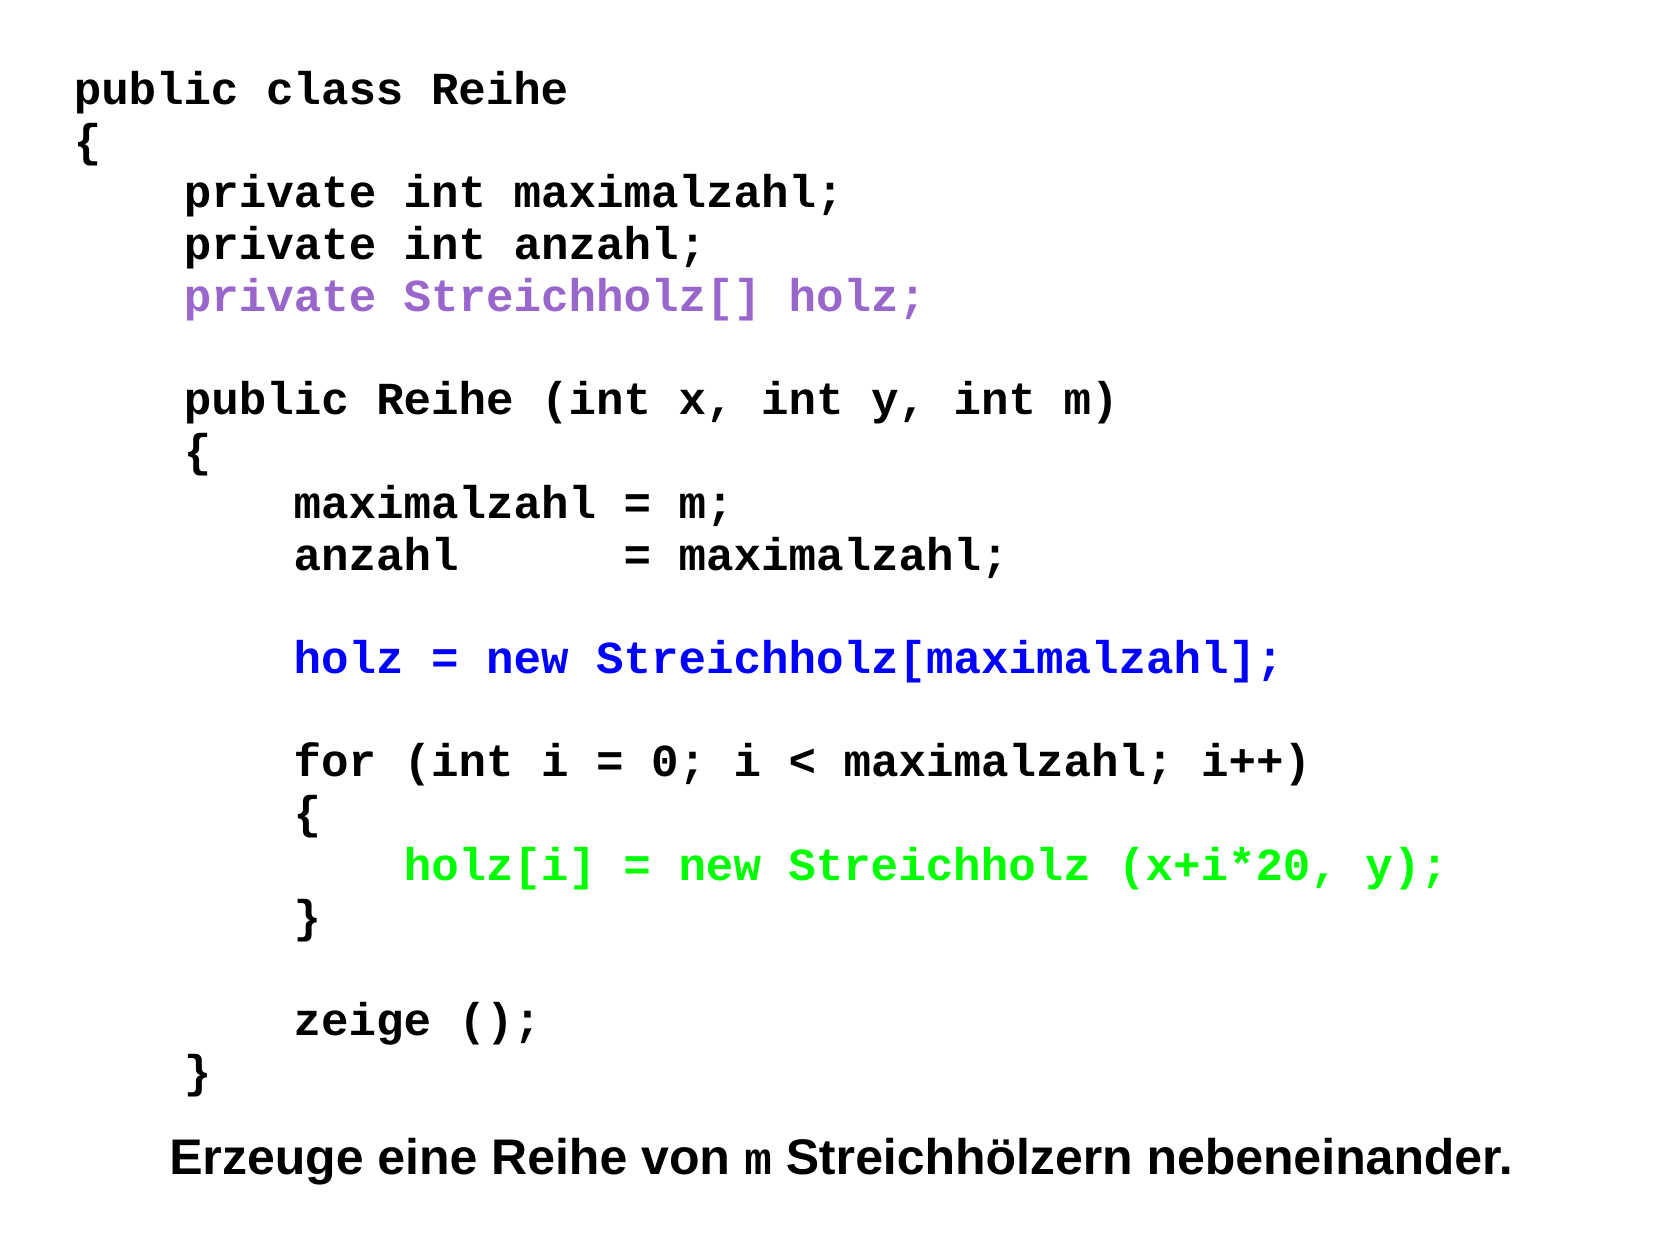

public class Reihe
{
 private int maximalzahl;
 private int anzahl;
 private Streichholz[] holz;
 public Reihe (int x, int y, int m)
 {
 maximalzahl = m;
 anzahl = maximalzahl;
 holz = new Streichholz[maximalzahl];
 for (int i = 0; i < maximalzahl; i++)
 {
 holz[i] = new Streichholz (x+i*20, y);
 }
 zeige ();
 }
Erzeuge eine Reihe von m Streichhölzern nebeneinander.